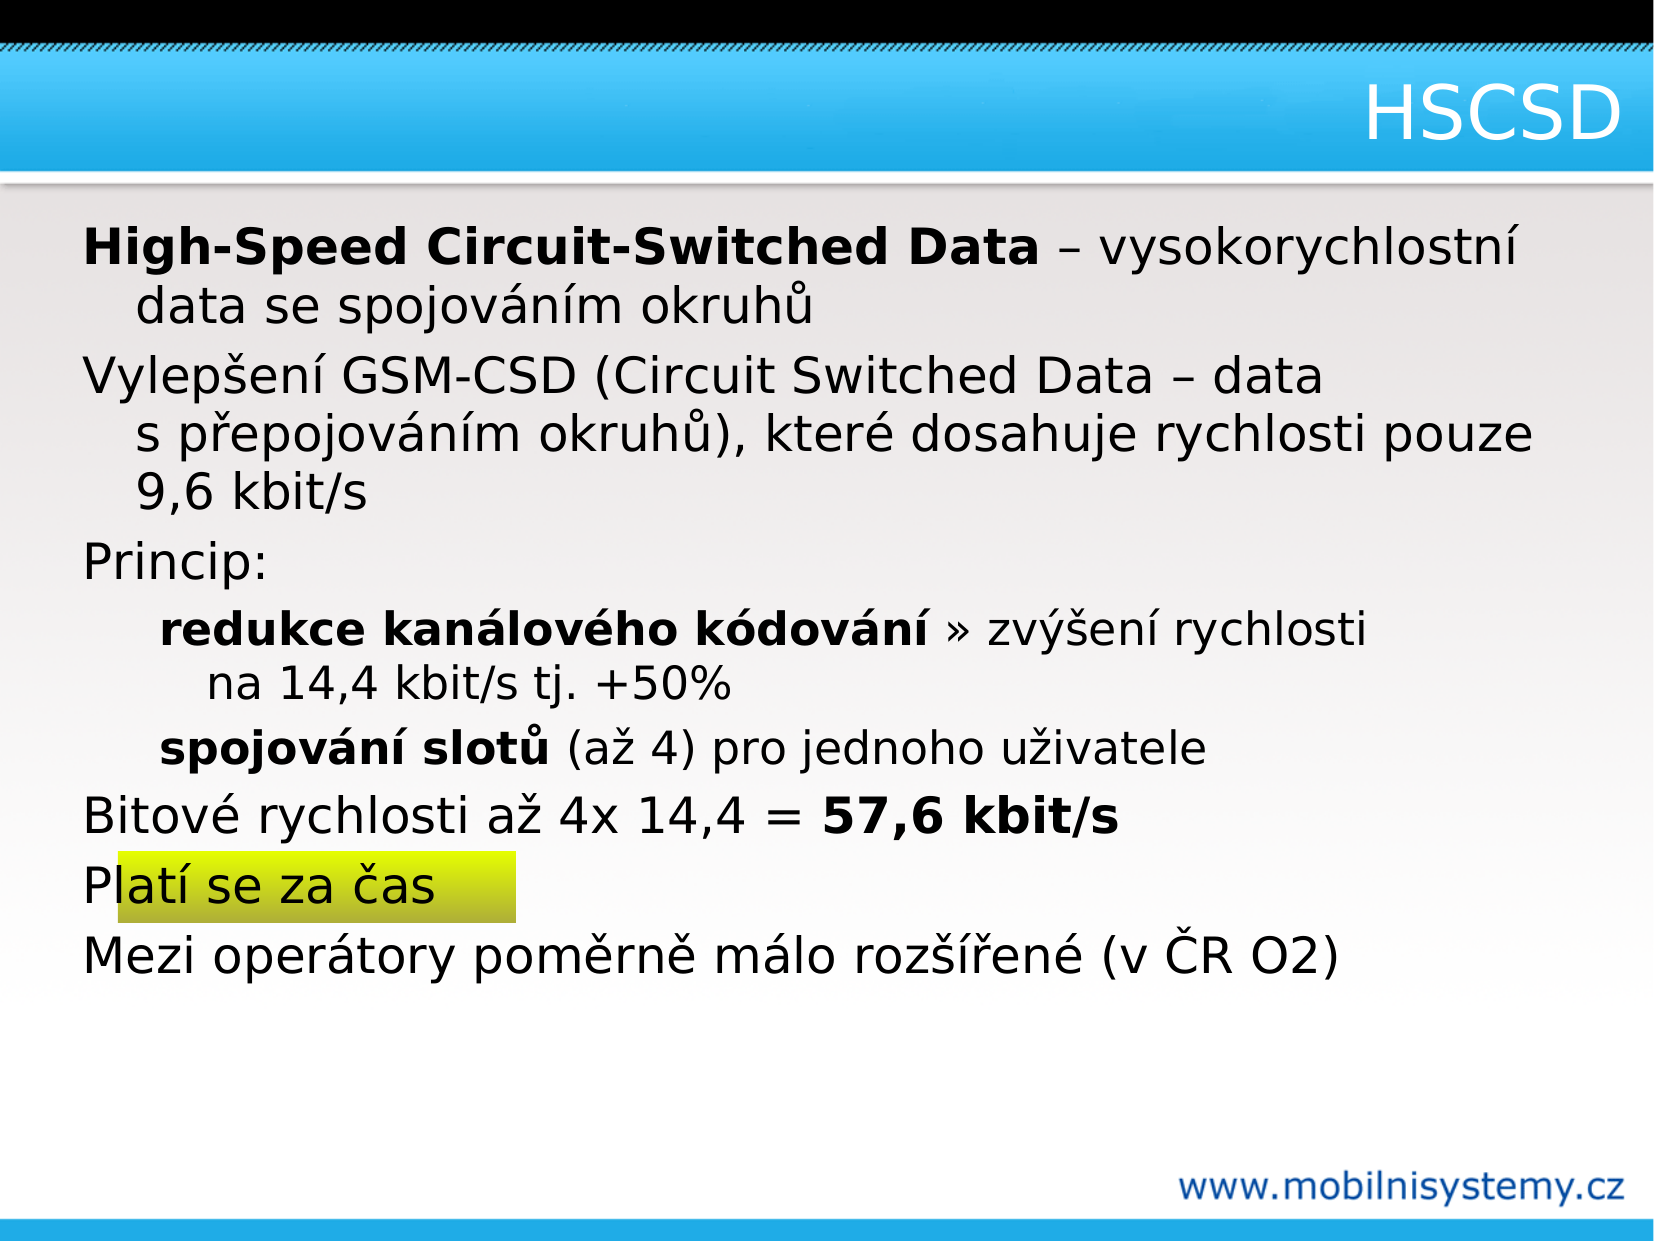

# HSCSD
High-Speed Circuit-Switched Data – vysokorychlostní data se spojováním okruhů
Vylepšení GSM-CSD (Circuit Switched Data – data s přepojováním okruhů), které dosahuje rychlosti pouze 9,6 kbit/s
Princip:
redukce kanálového kódování » zvýšení rychlosti
na 14,4 kbit/s tj. +50%
spojování slotů (až 4) pro jednoho uživatele
Bitové rychlosti až 4x 14,4 = 57,6 kbit/s
Platí se za čas
Mezi operátory poměrně málo rozšířené (v ČR O2)